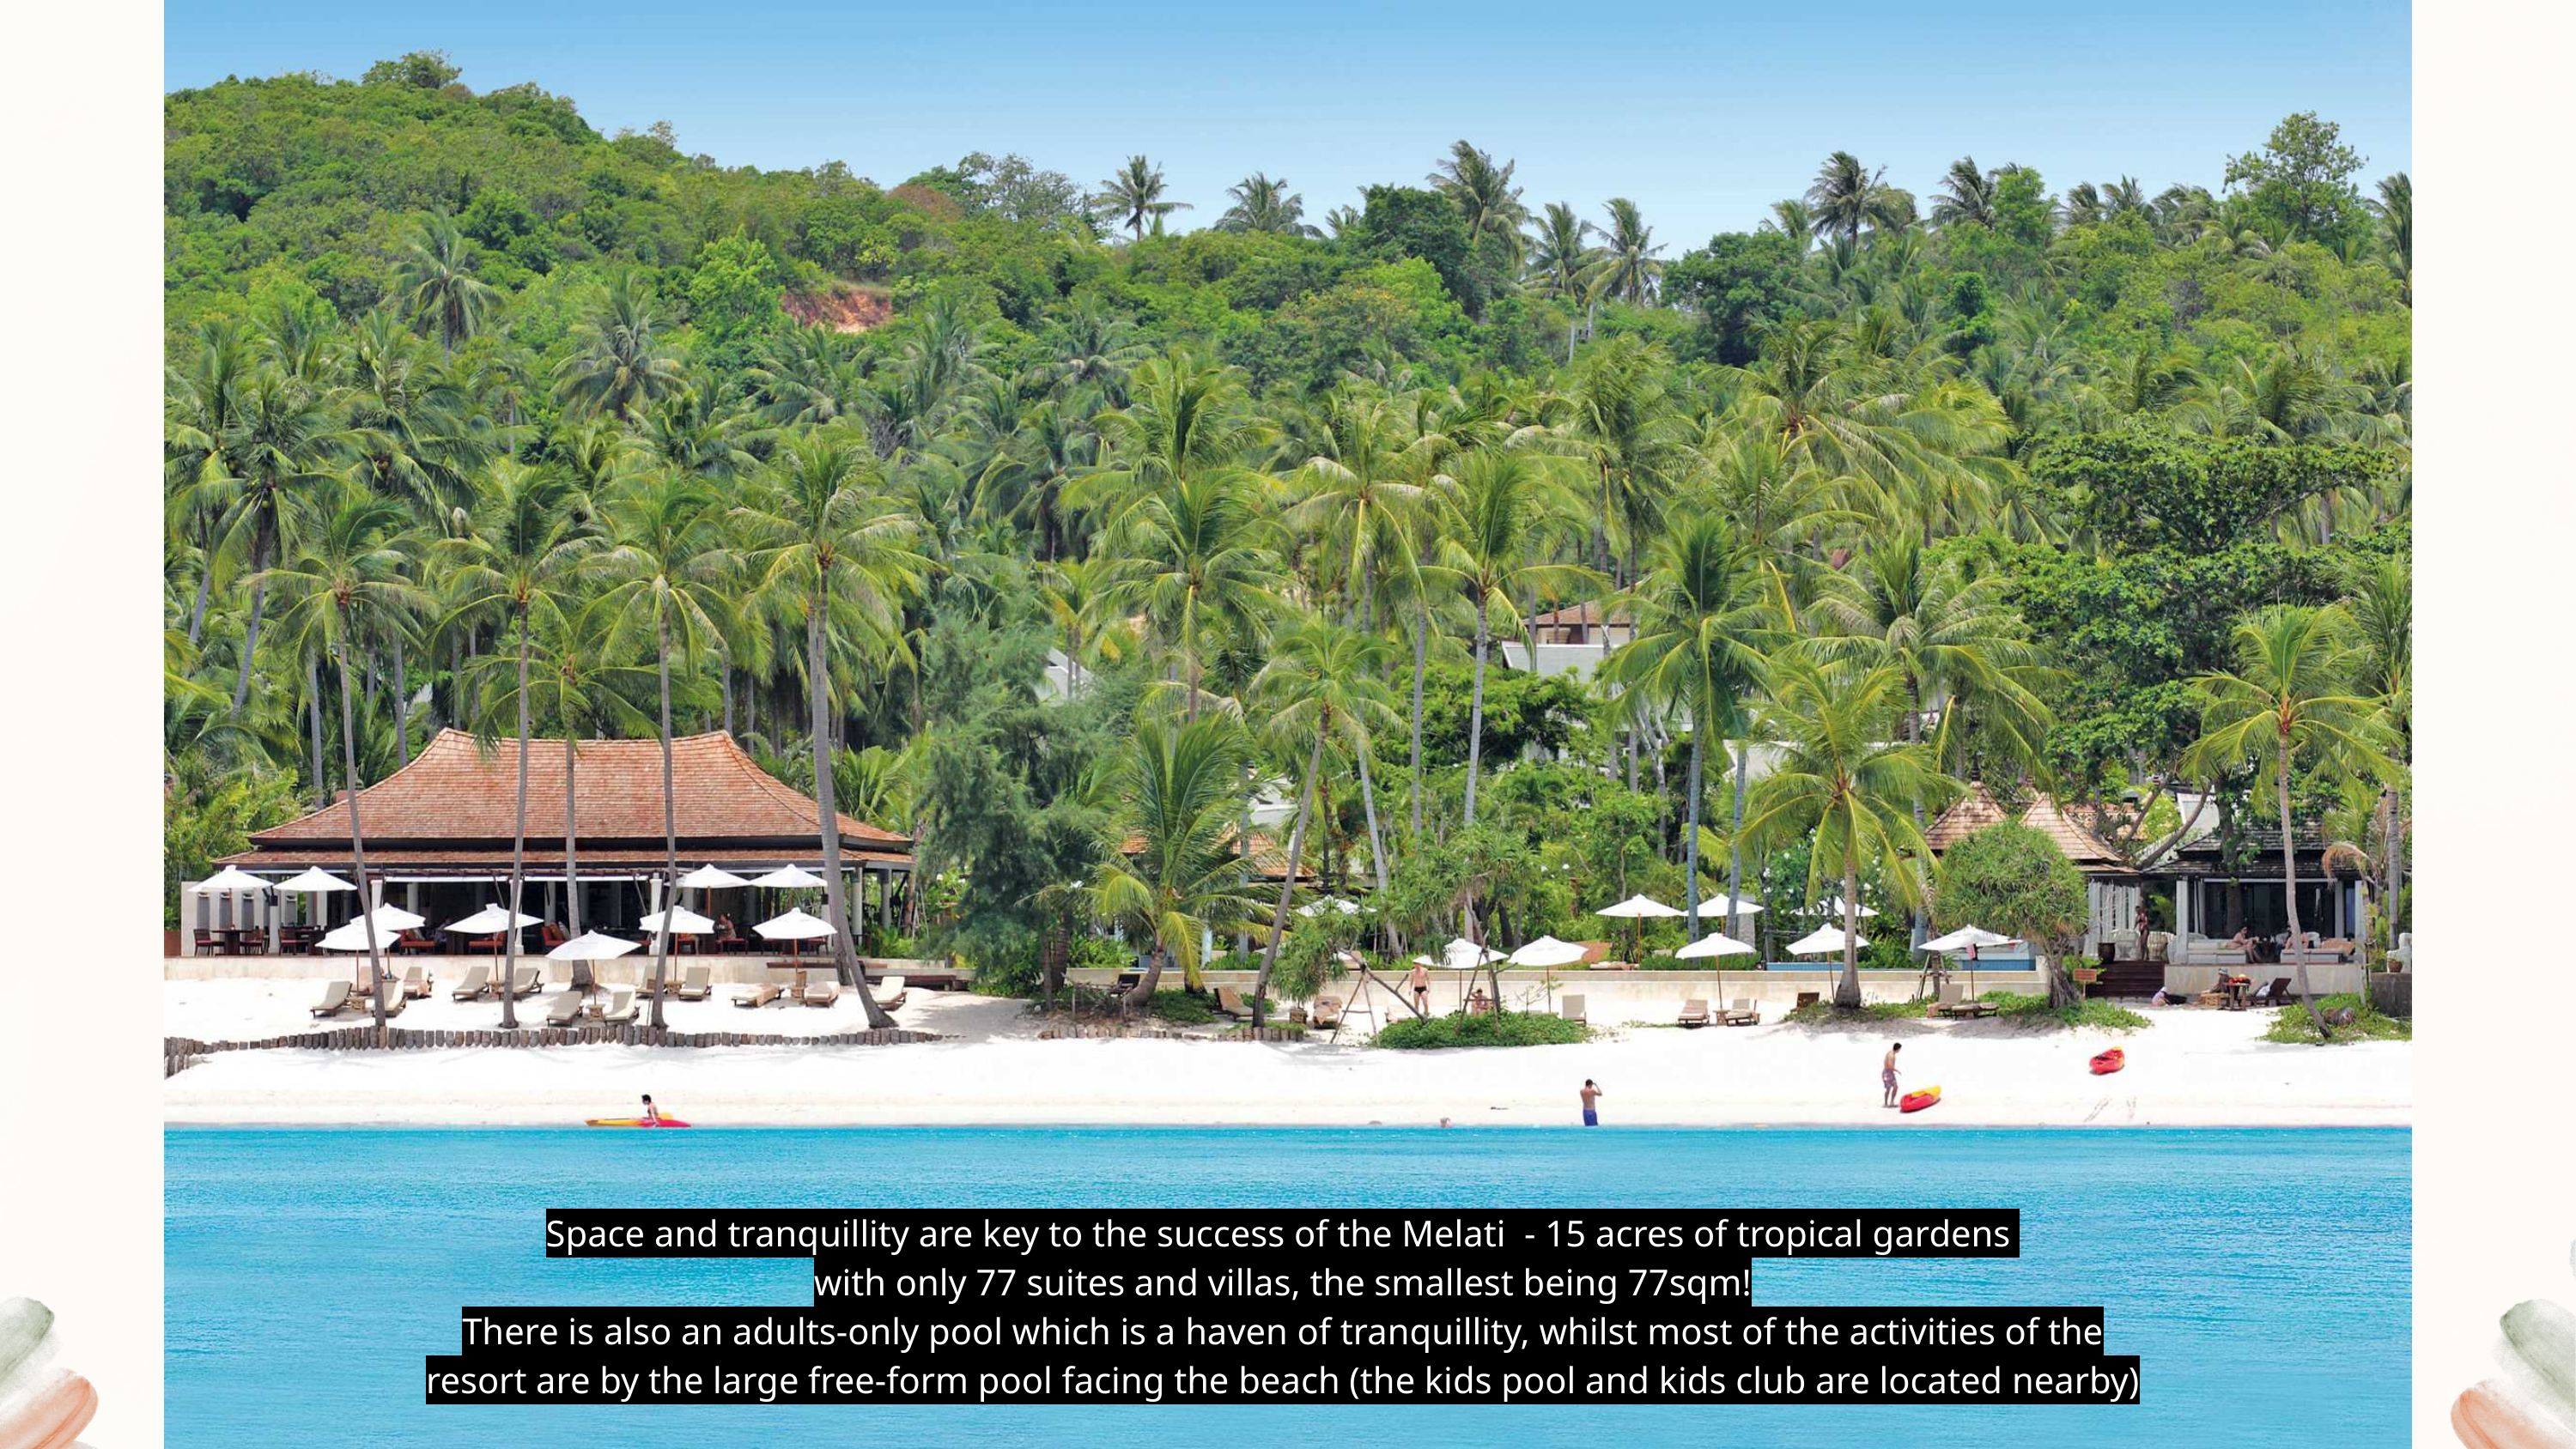

Space and tranquillity are key to the success of the Melati - 15 acres of tropical gardens
with only 77 suites and villas, the smallest being 77sqm!
There is also an adults-only pool which is a haven of tranquillity, whilst most of the activities of the resort are by the large free-form pool facing the beach (the kids pool and kids club are located nearby)